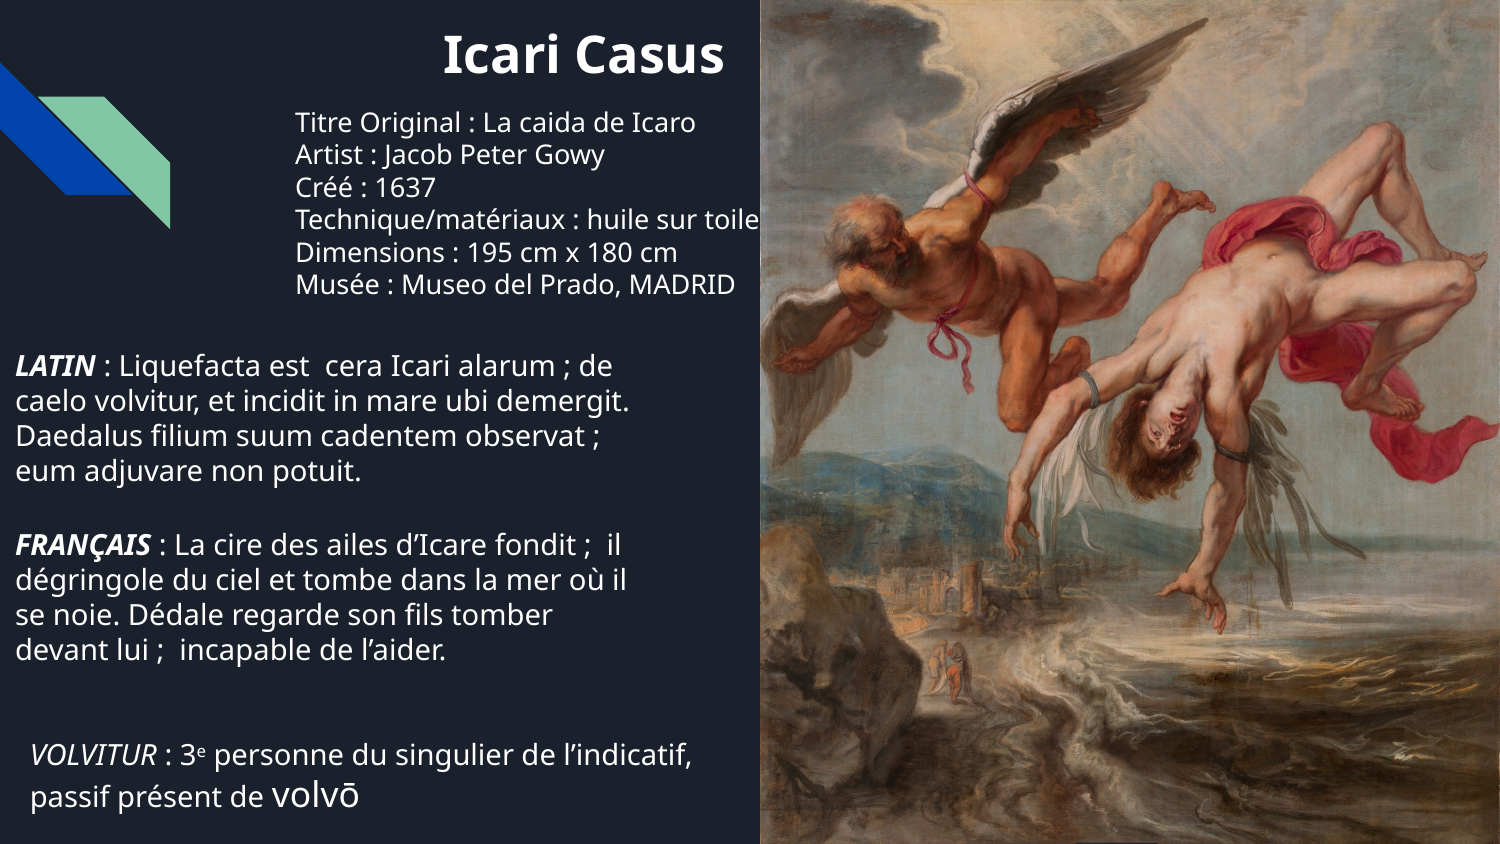

Icari Casus
# Titre Original : La caida de Icaro Artist : Jacob Peter Gowy Créé : 1637 Technique/matériaux : huile sur toile Dimensions : 195 cm x 180 cm Musée : Museo del Prado, MADRID
LATIN : Liquefacta est cera Icari alarum ; de caelo volvitur, et incidit in mare ubi demergit. Daedalus filium suum cadentem observat ; eum adjuvare non potuit.
FRANÇAIS : La cire des ailes d’Icare fondit ; il dégringole du ciel et tombe dans la mer où il se noie. Dédale regarde son fils tomber devant lui ; incapable de l’aider.
VOLVITUR : 3e personne du singulier de l’indicatif, passif présent de volvō